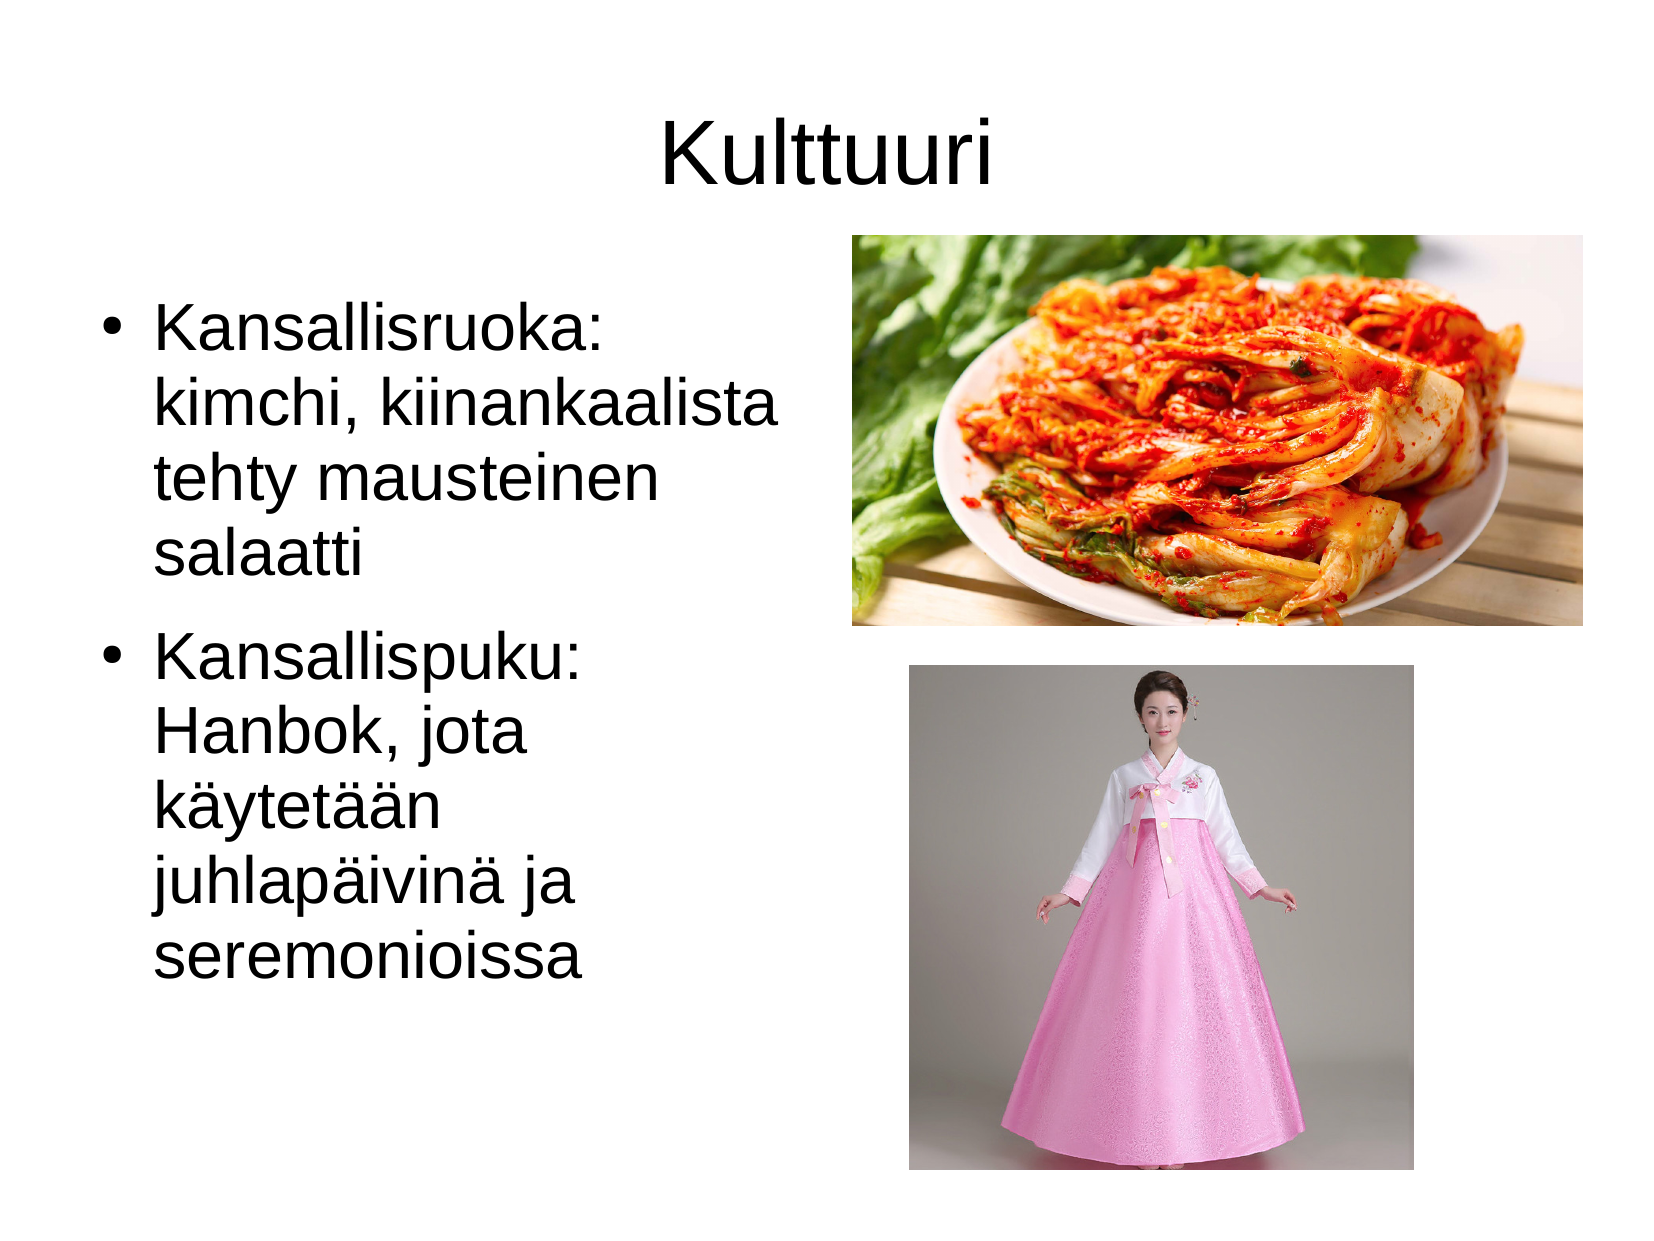

# Kulttuuri
Kansallisruoka: kimchi, kiinankaalista tehty mausteinen salaatti
Kansallispuku: Hanbok, jota käytetään juhlapäivinä ja seremonioissa